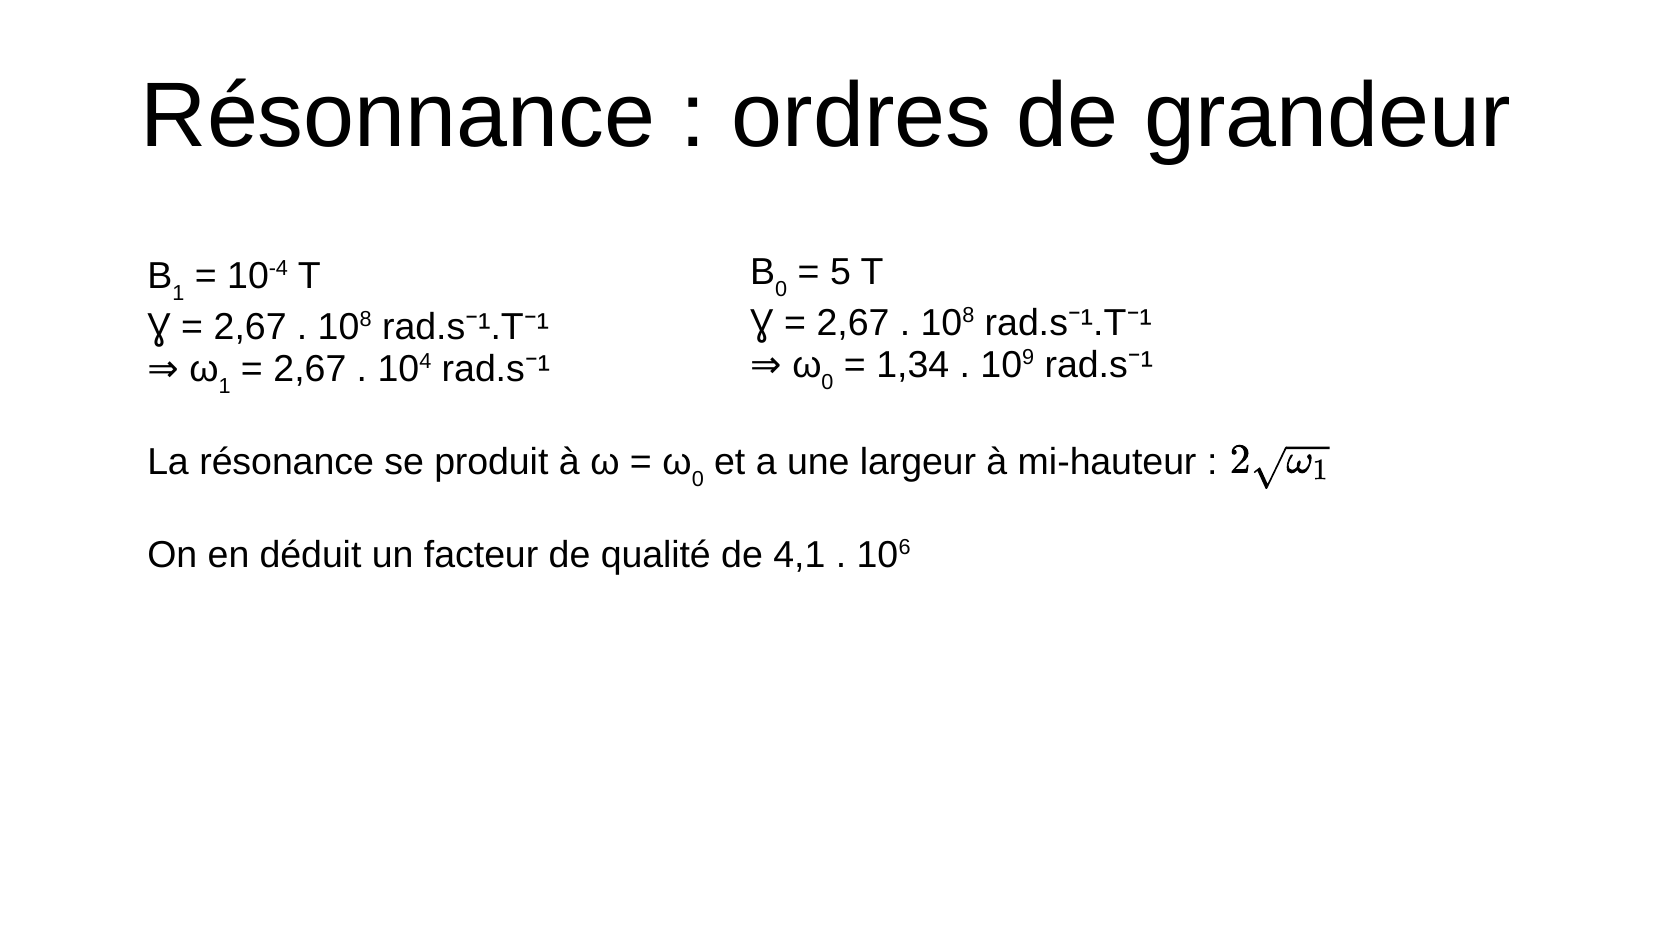

# Résonnance : ordres de grandeur
B0 = 5 T
Ɣ = 2,67 . 108 rad.s⁻¹.T⁻¹
⇒ ω0 = 1,34 . 109 rad.s⁻¹
B1 = 10-4 T
Ɣ = 2,67 . 108 rad.s⁻¹.T⁻¹
⇒ ω1 = 2,67 . 104 rad.s⁻¹
La résonance se produit à ω = ω0 et a une largeur à mi-hauteur :
On en déduit un facteur de qualité de 4,1 . 106